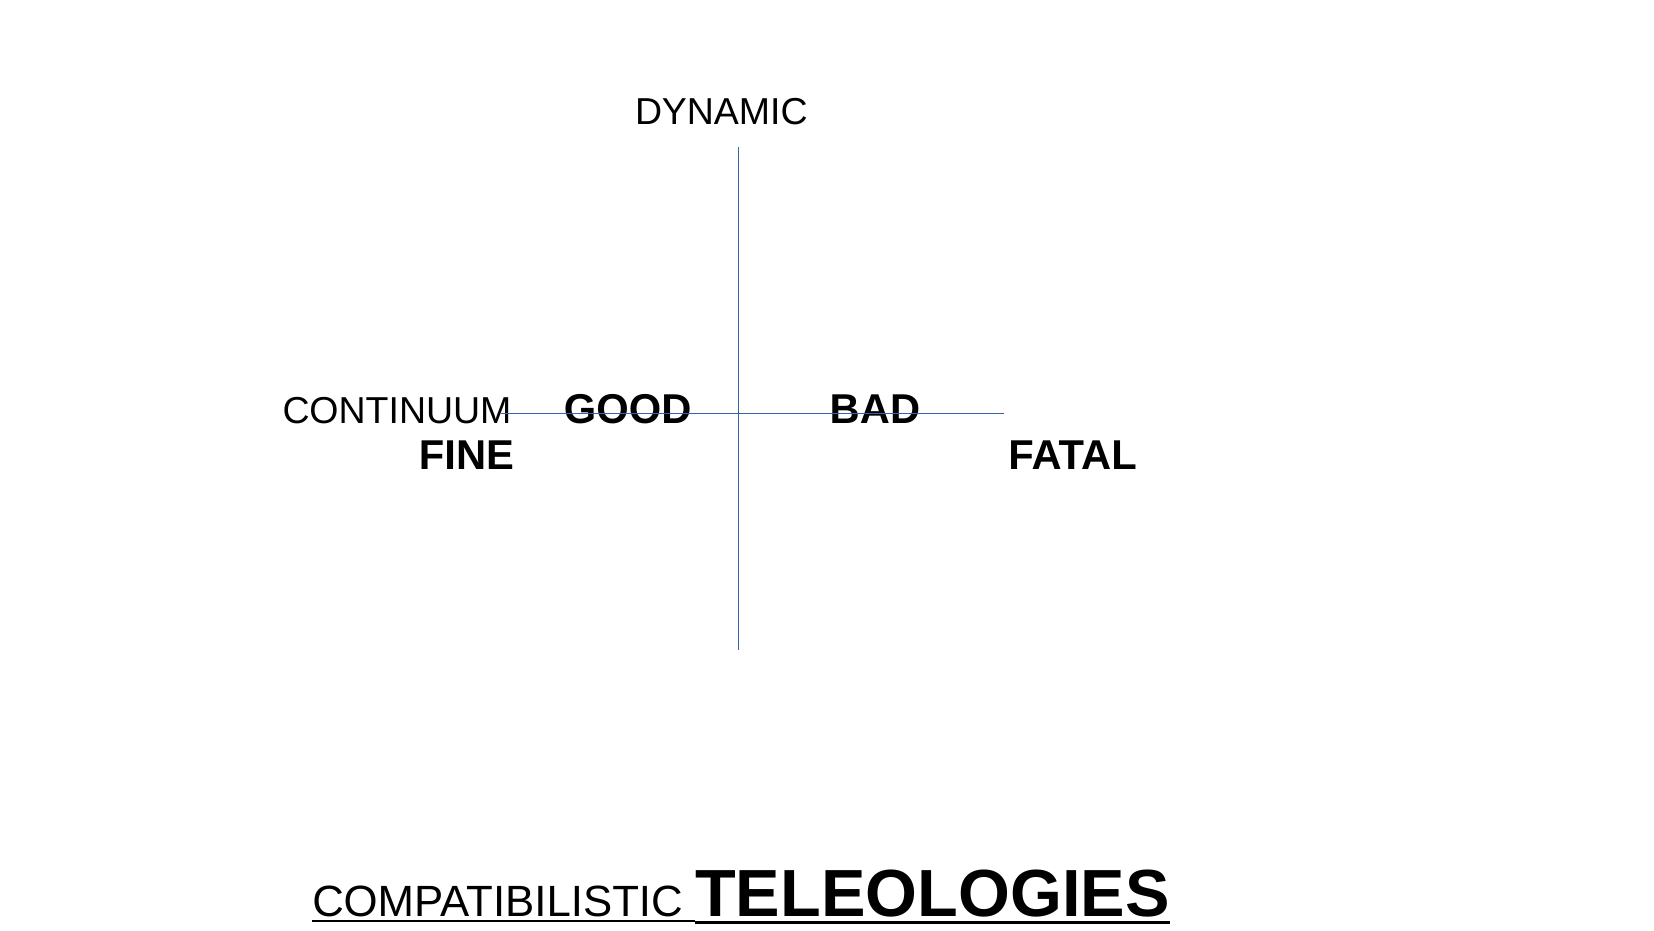

DYNAMIC
 CONTINUUM GOOD BAD
 FINE FATAL
 COMPATIBILISTIC TELEOLOGIES